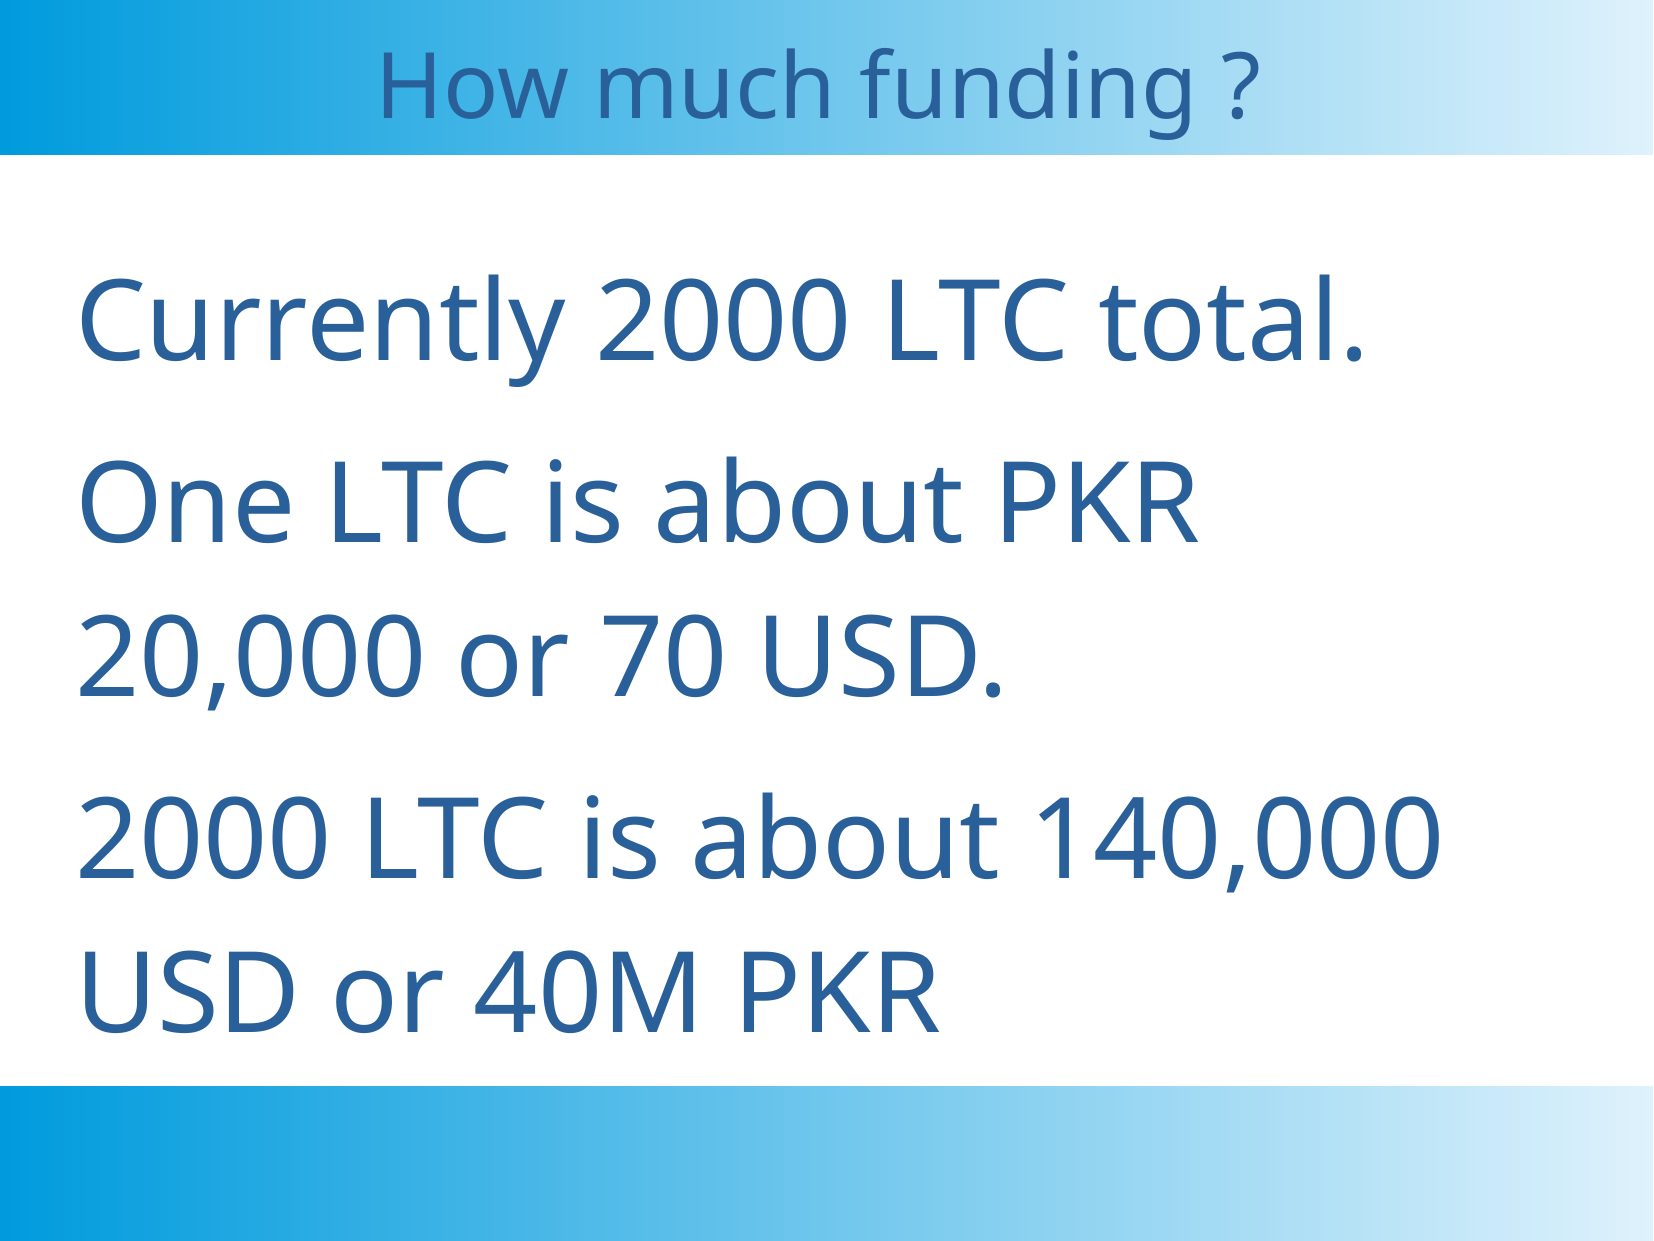

# How much funding ?
Currently 2000 LTC total.
One LTC is about PKR 20,000 or 70 USD.
2000 LTC is about 140,000 USD or 40M PKR